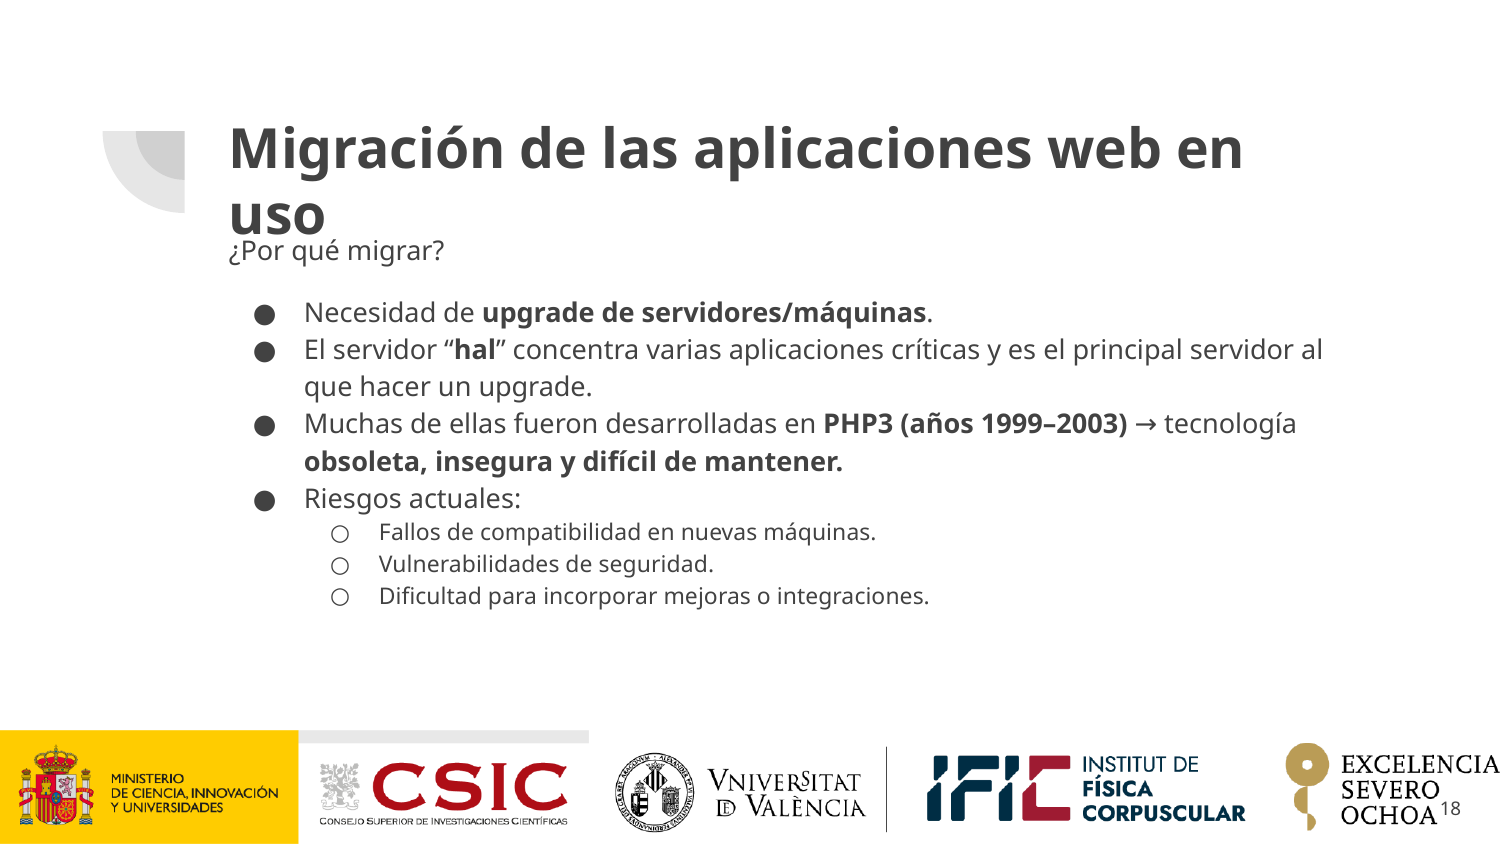

# Migración de las aplicaciones web en uso
¿Por qué migrar?
Necesidad de upgrade de servidores/máquinas.
El servidor “hal” concentra varias aplicaciones críticas y es el principal servidor al que hacer un upgrade.
Muchas de ellas fueron desarrolladas en PHP3 (años 1999–2003) → tecnología obsoleta, insegura y difícil de mantener.
Riesgos actuales:
Fallos de compatibilidad en nuevas máquinas.
Vulnerabilidades de seguridad.
Dificultad para incorporar mejoras o integraciones.